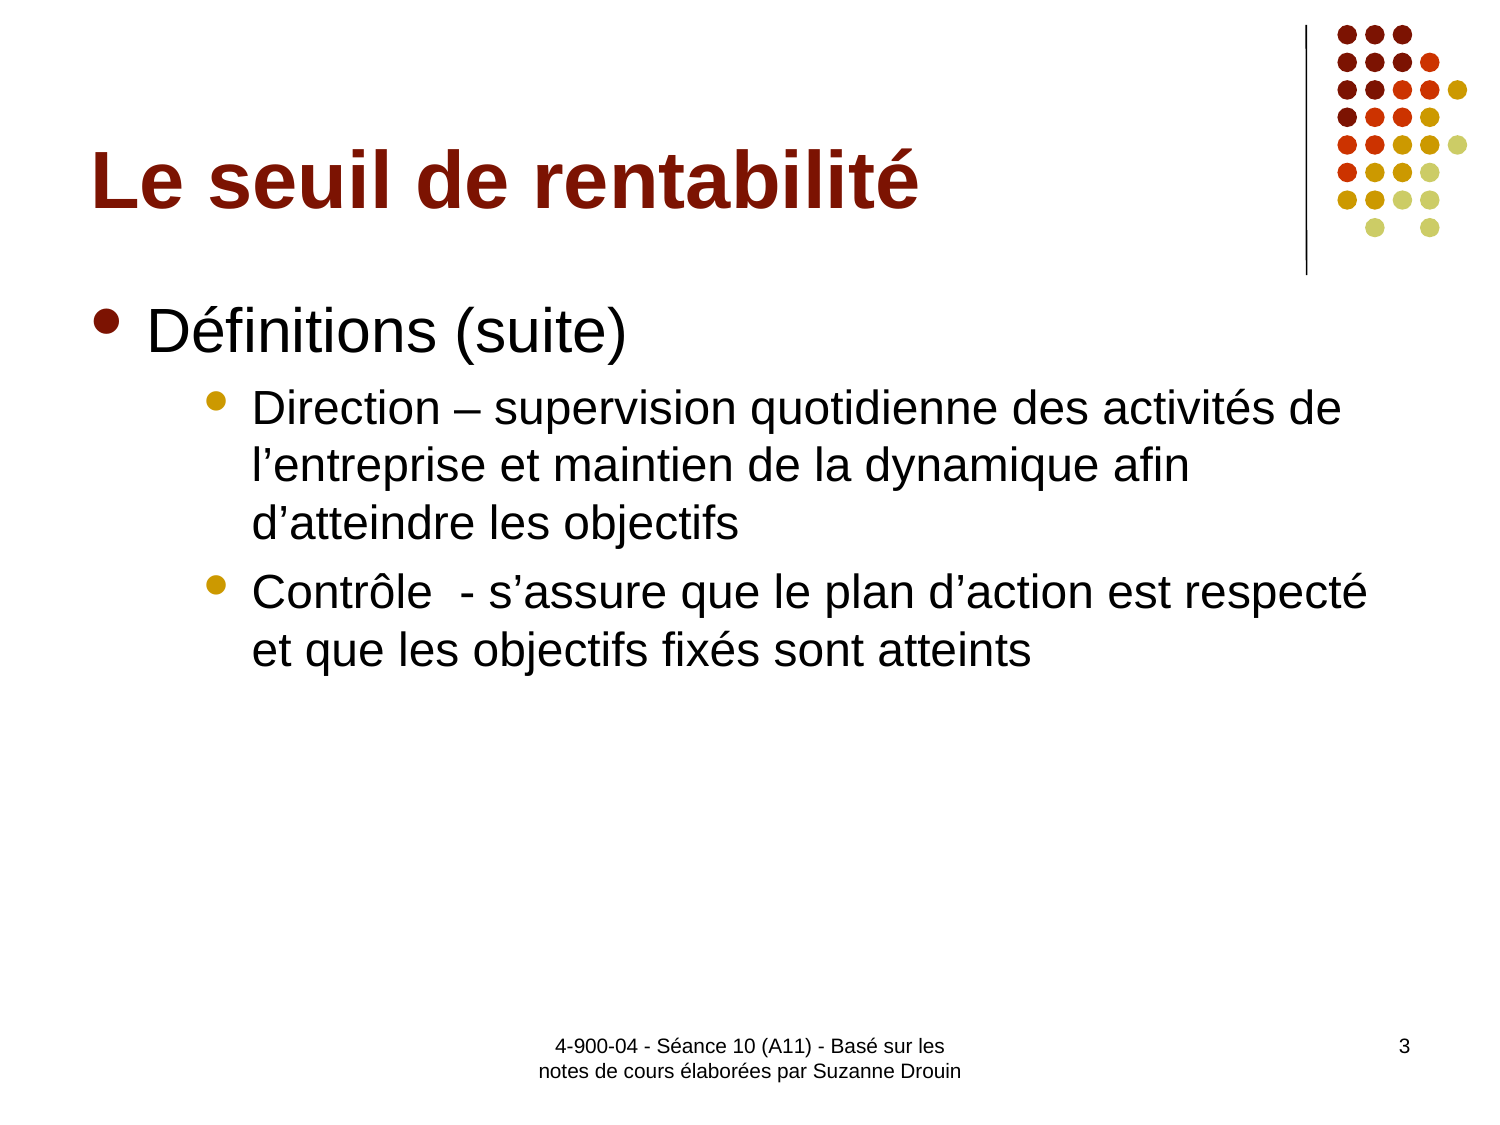

Le seuil de rentabilité
Définitions (suite)
Direction – supervision quotidienne des activités de l’entreprise et maintien de la dynamique afin d’atteindre les objectifs
Contrôle - s’assure que le plan d’action est respecté et que les objectifs fixés sont atteints
4-900-04 - Séance 10 (A11) - Basé sur les notes de cours élaborées par Suzanne Drouin